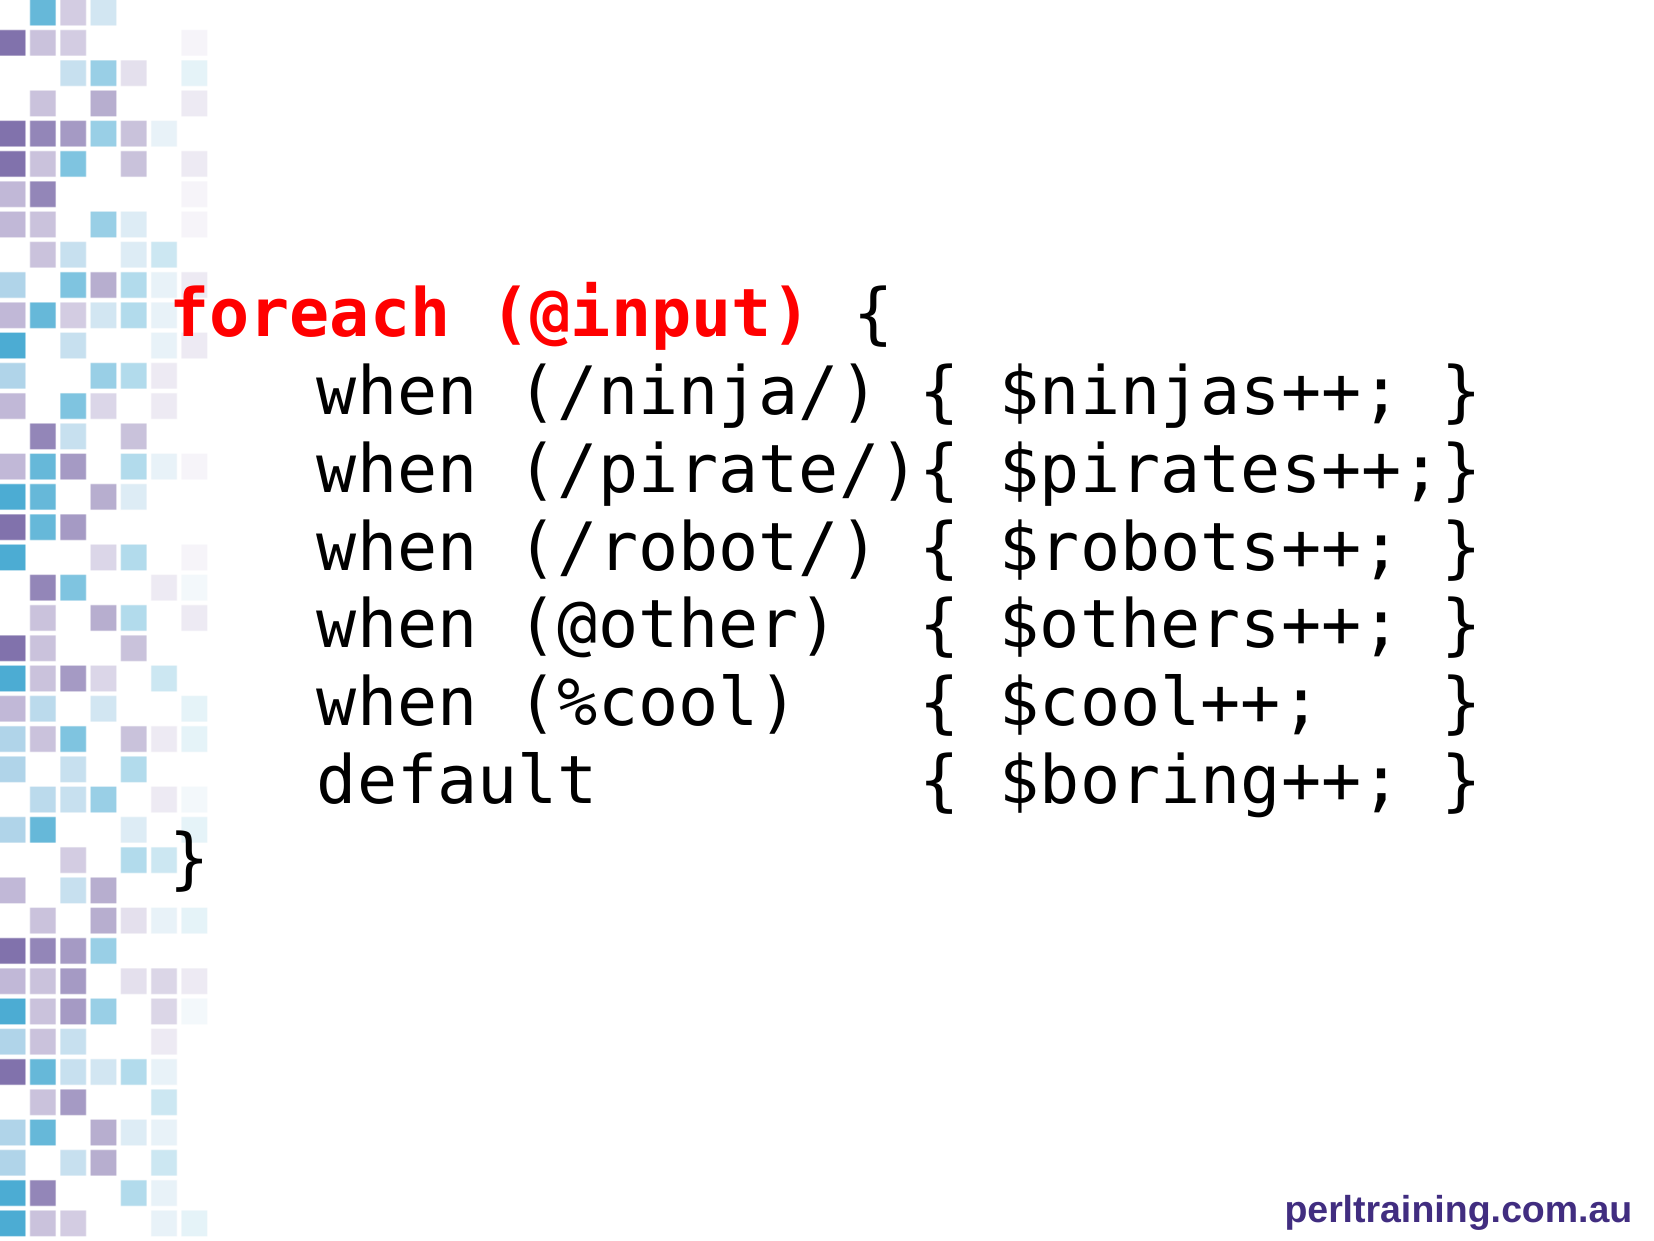

# foreach (@input) { when (/ninja/) { $ninjas++; } when (/pirate/){ $pirates++;} when (/robot/) { $robots++; } when (@other) { $others++; } when (%cool) { $cool++; } default { $boring++; } }